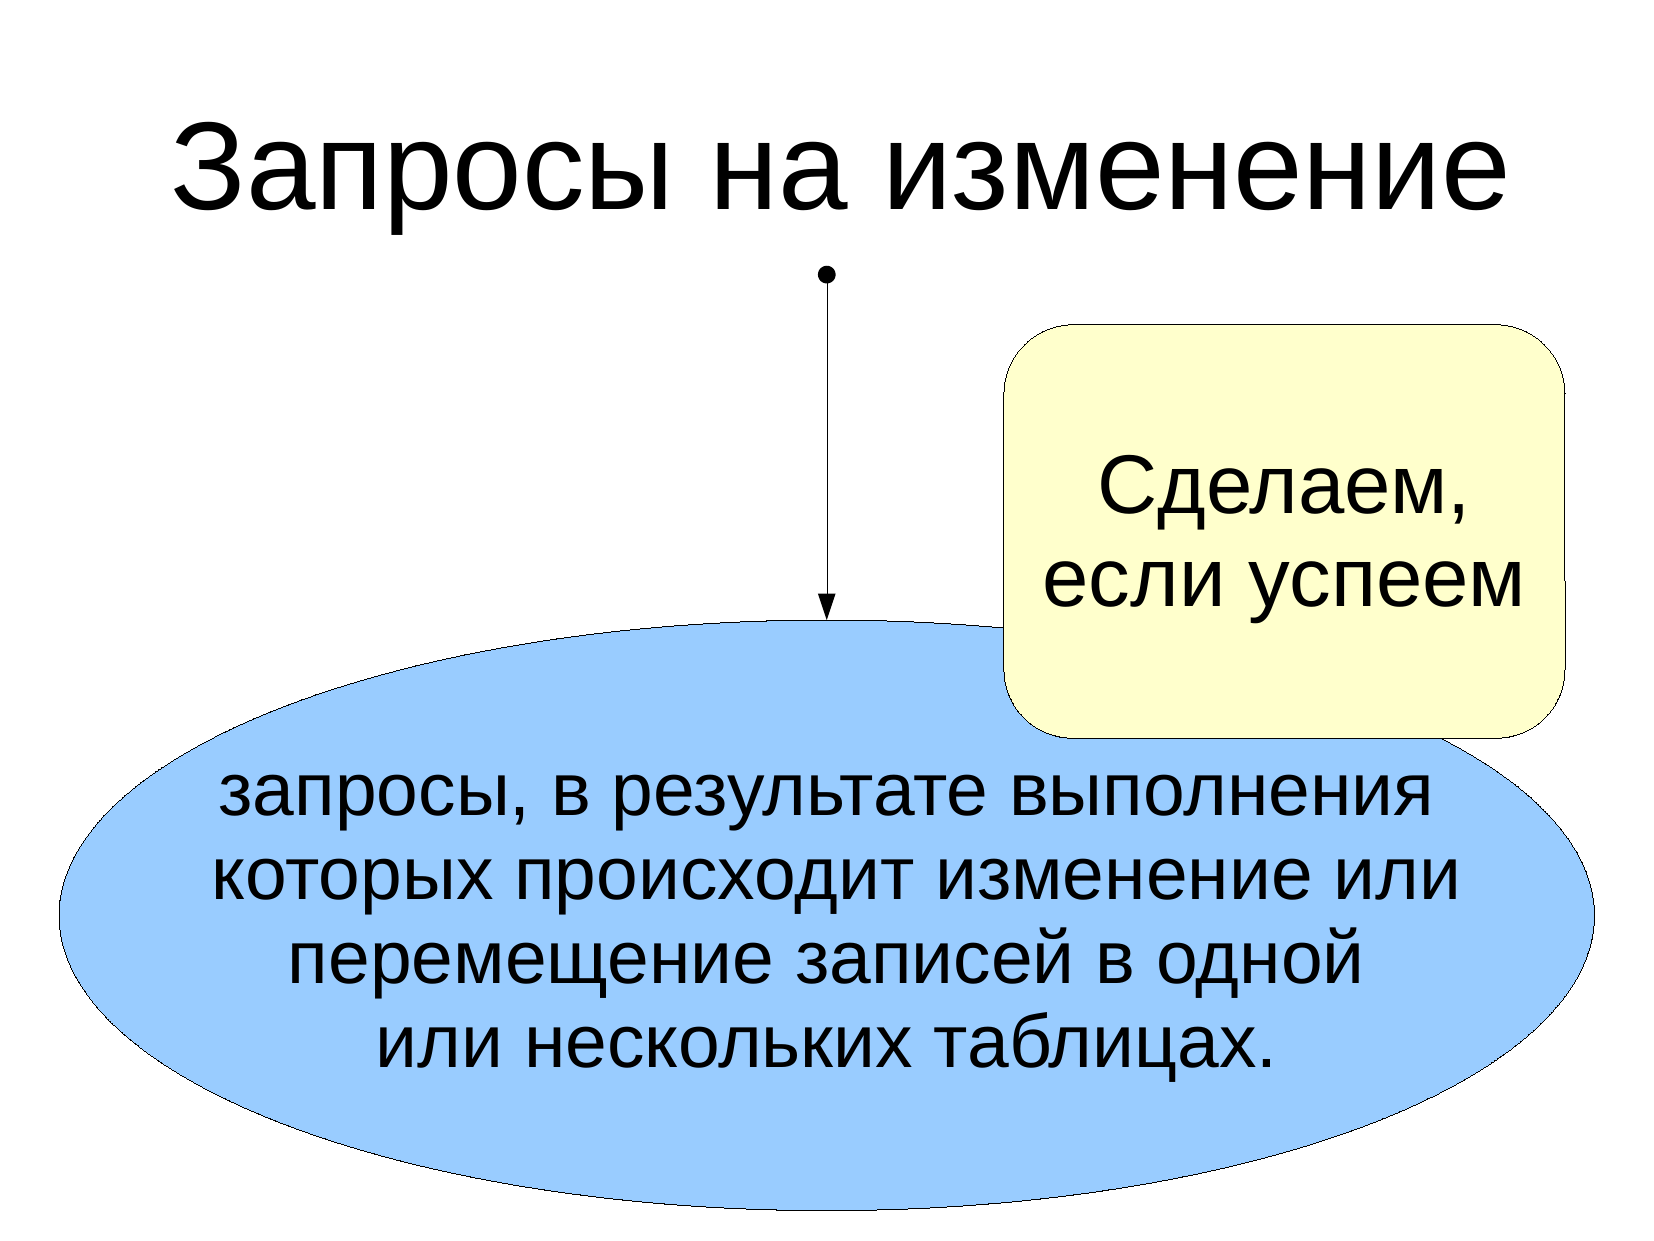

Запросы на изменение
Сделаем,
если успеем
запросы, в результате выполнения
 которых происходит изменение или
перемещение записей в одной
или нескольких таблицах.